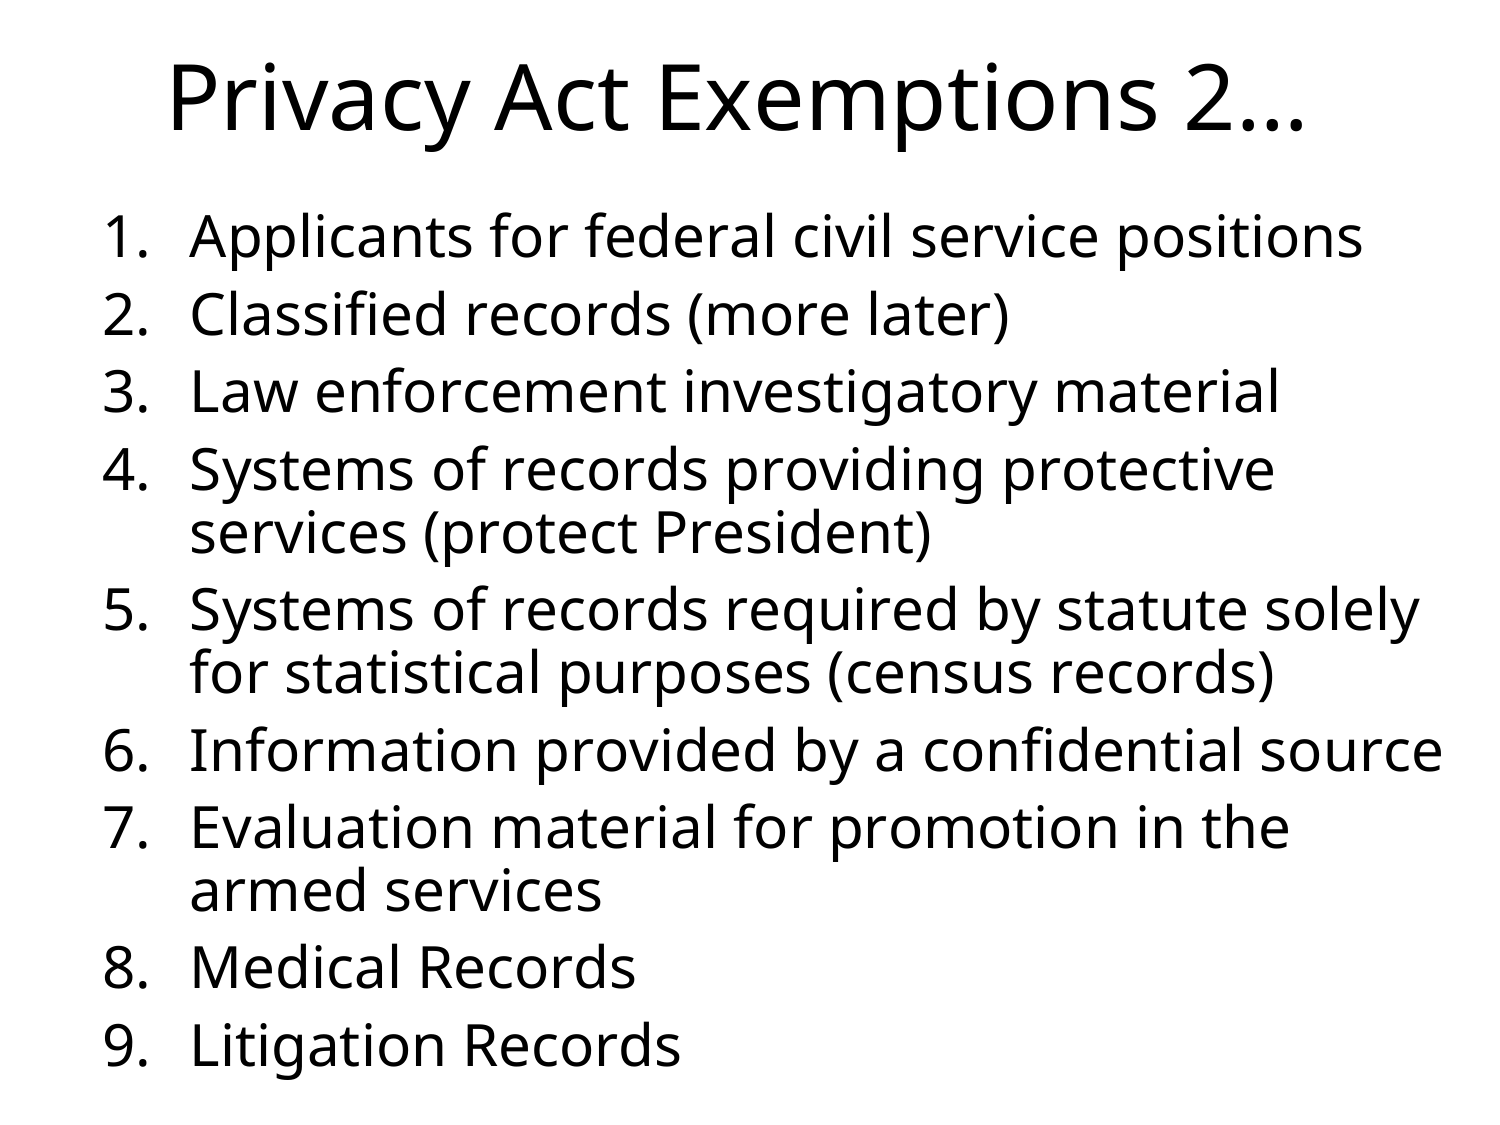

# Privacy Act Exemptions 2…
Applicants for federal civil service positions
Classified records (more later)
Law enforcement investigatory material
Systems of records providing protective services (protect President)
Systems of records required by statute solely for statistical purposes (census records)
Information provided by a confidential source
Evaluation material for promotion in the armed services
Medical Records
Litigation Records